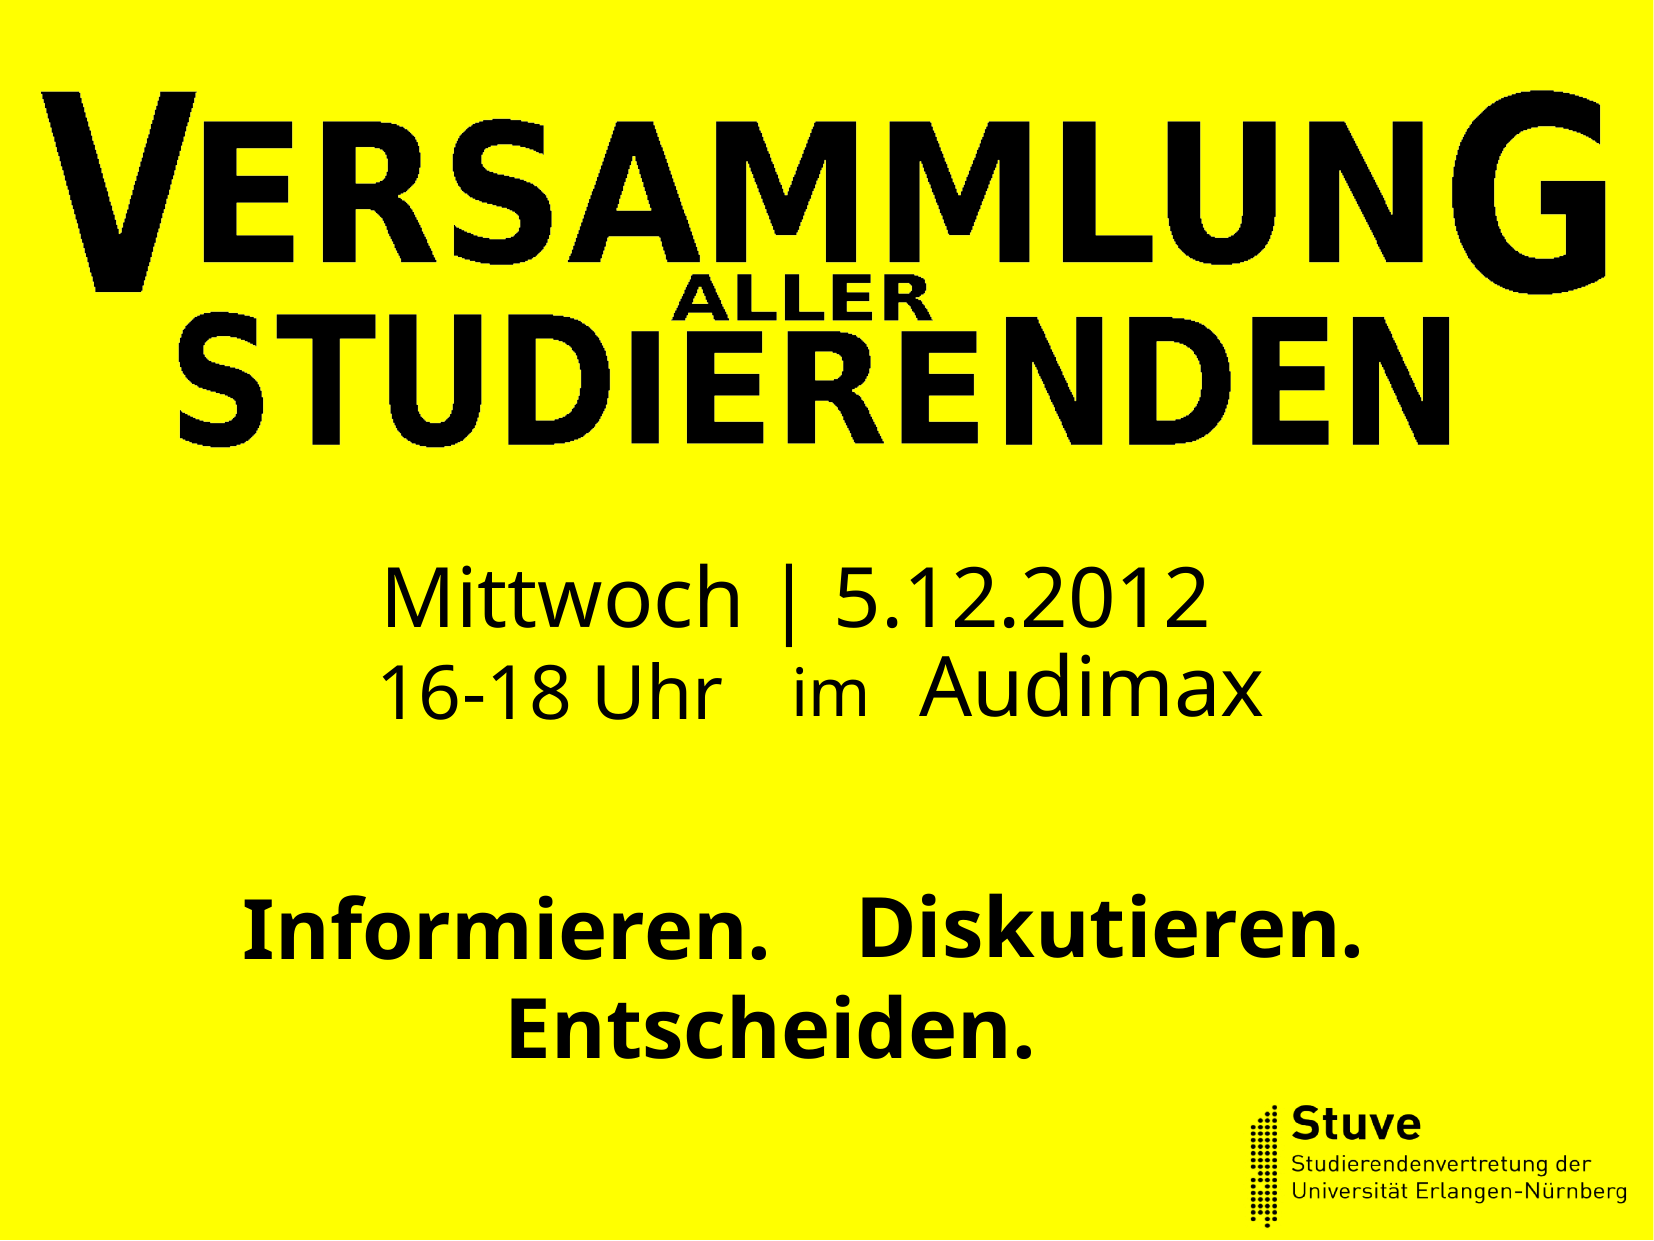

Mittwoch | 5.12.2012
Audimax
16-18 Uhr
im
Diskutieren.
Informieren.
Entscheiden.